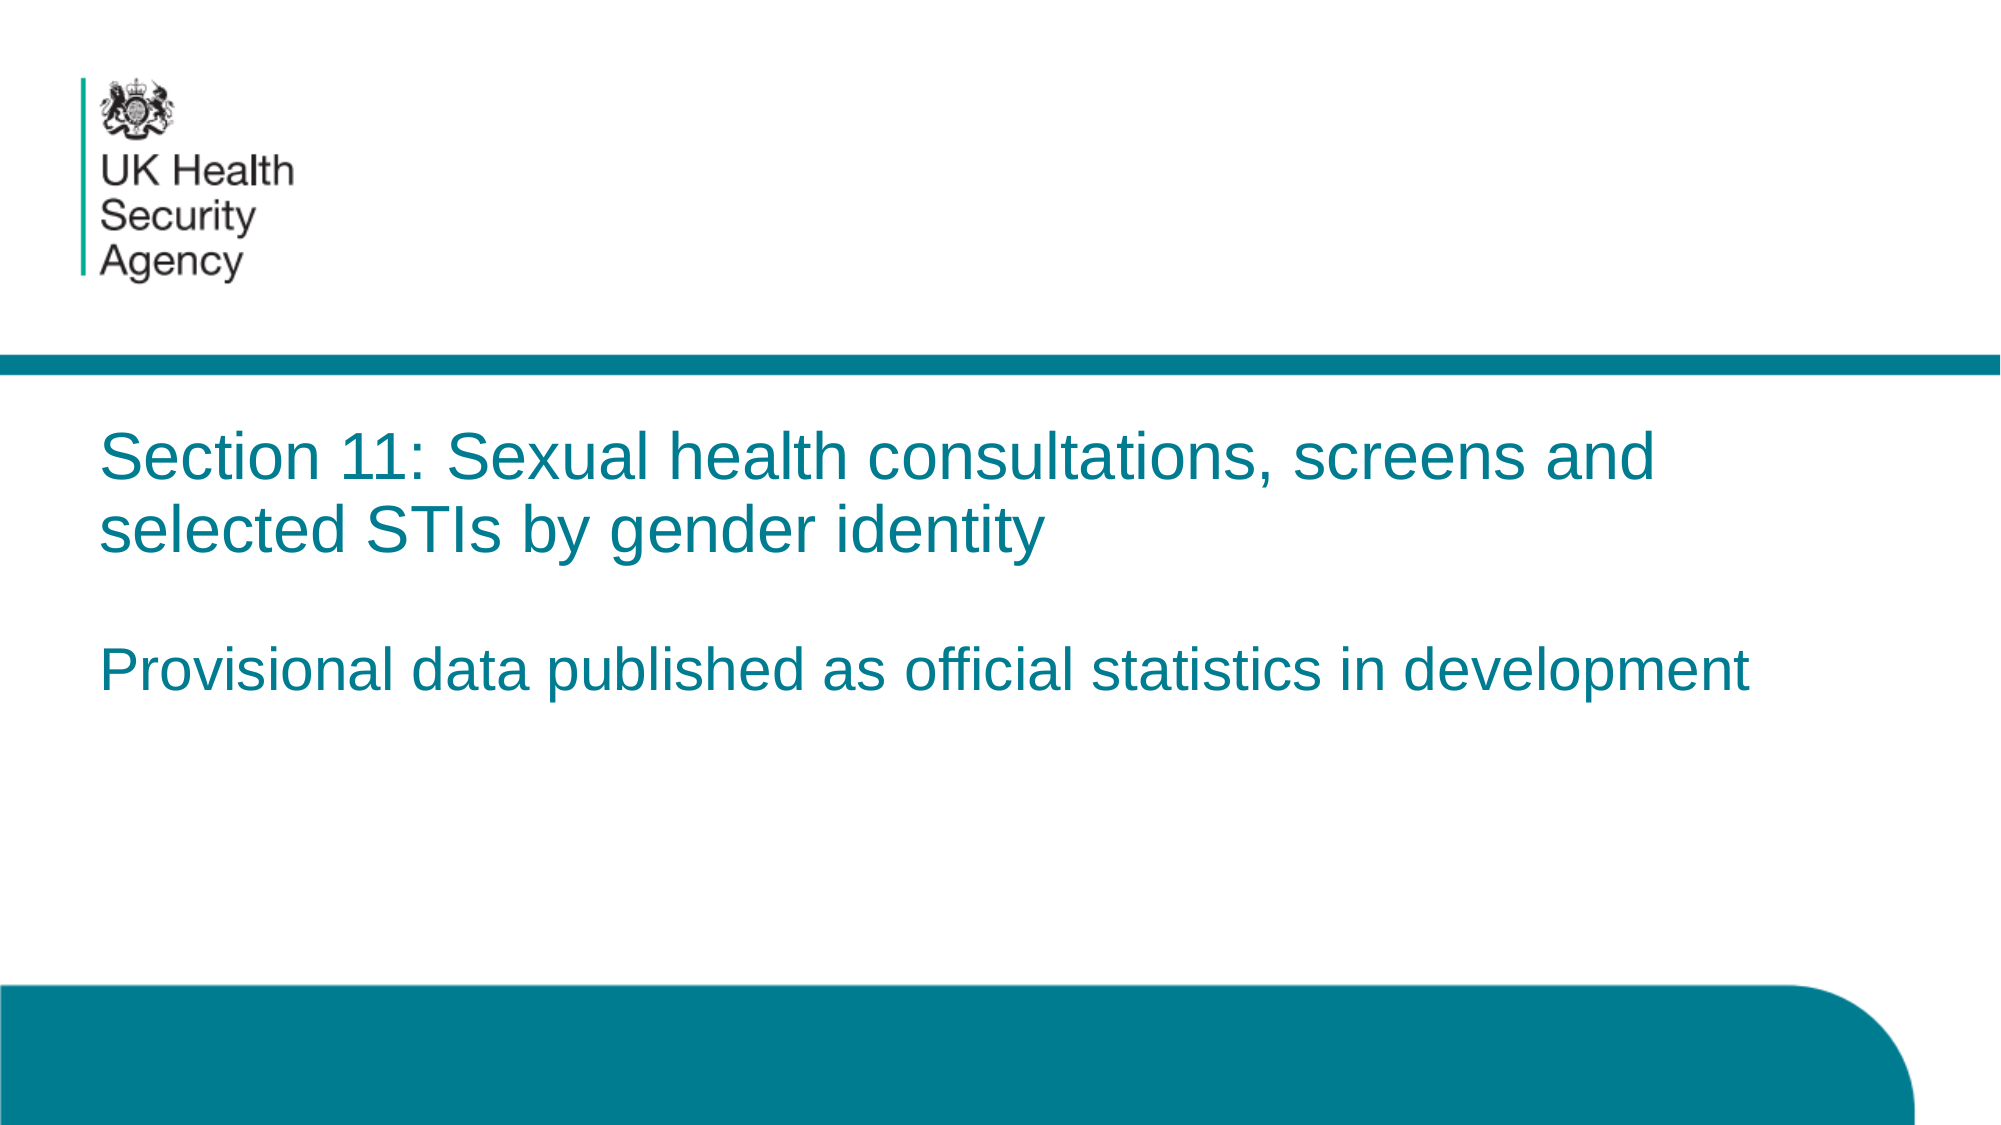

# Section 11: Sexual health consultations, screens and selected STIs by gender identity Provisional data published as official statistics in development